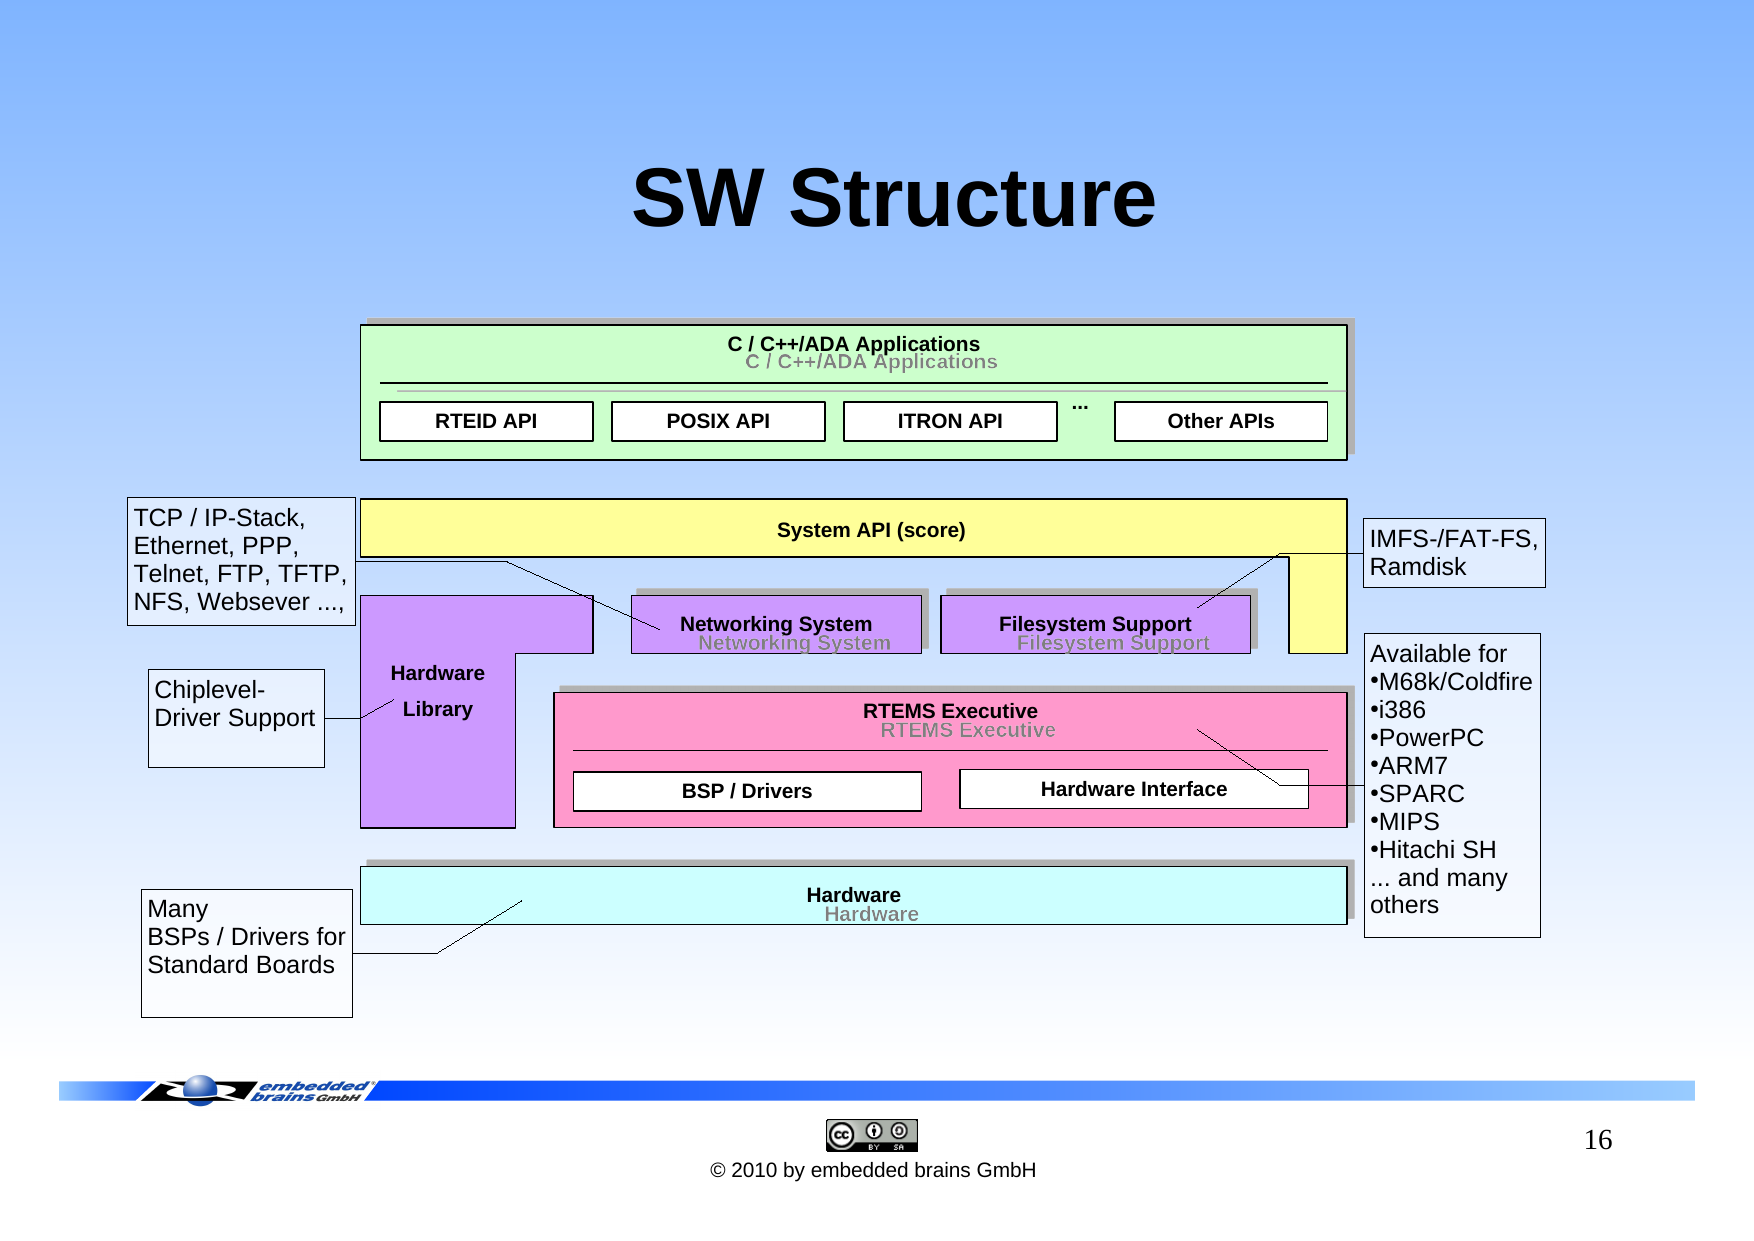

# SW Structure
C / C++/ADA Applications
...
RTEID API
POSIX API
ITRON API
Other APIs
System API (score)
Hardware
Library
Networking System
Filesystem Support
RTEMS Executive
Hardware Interface
BSP / Drivers
Hardware
16